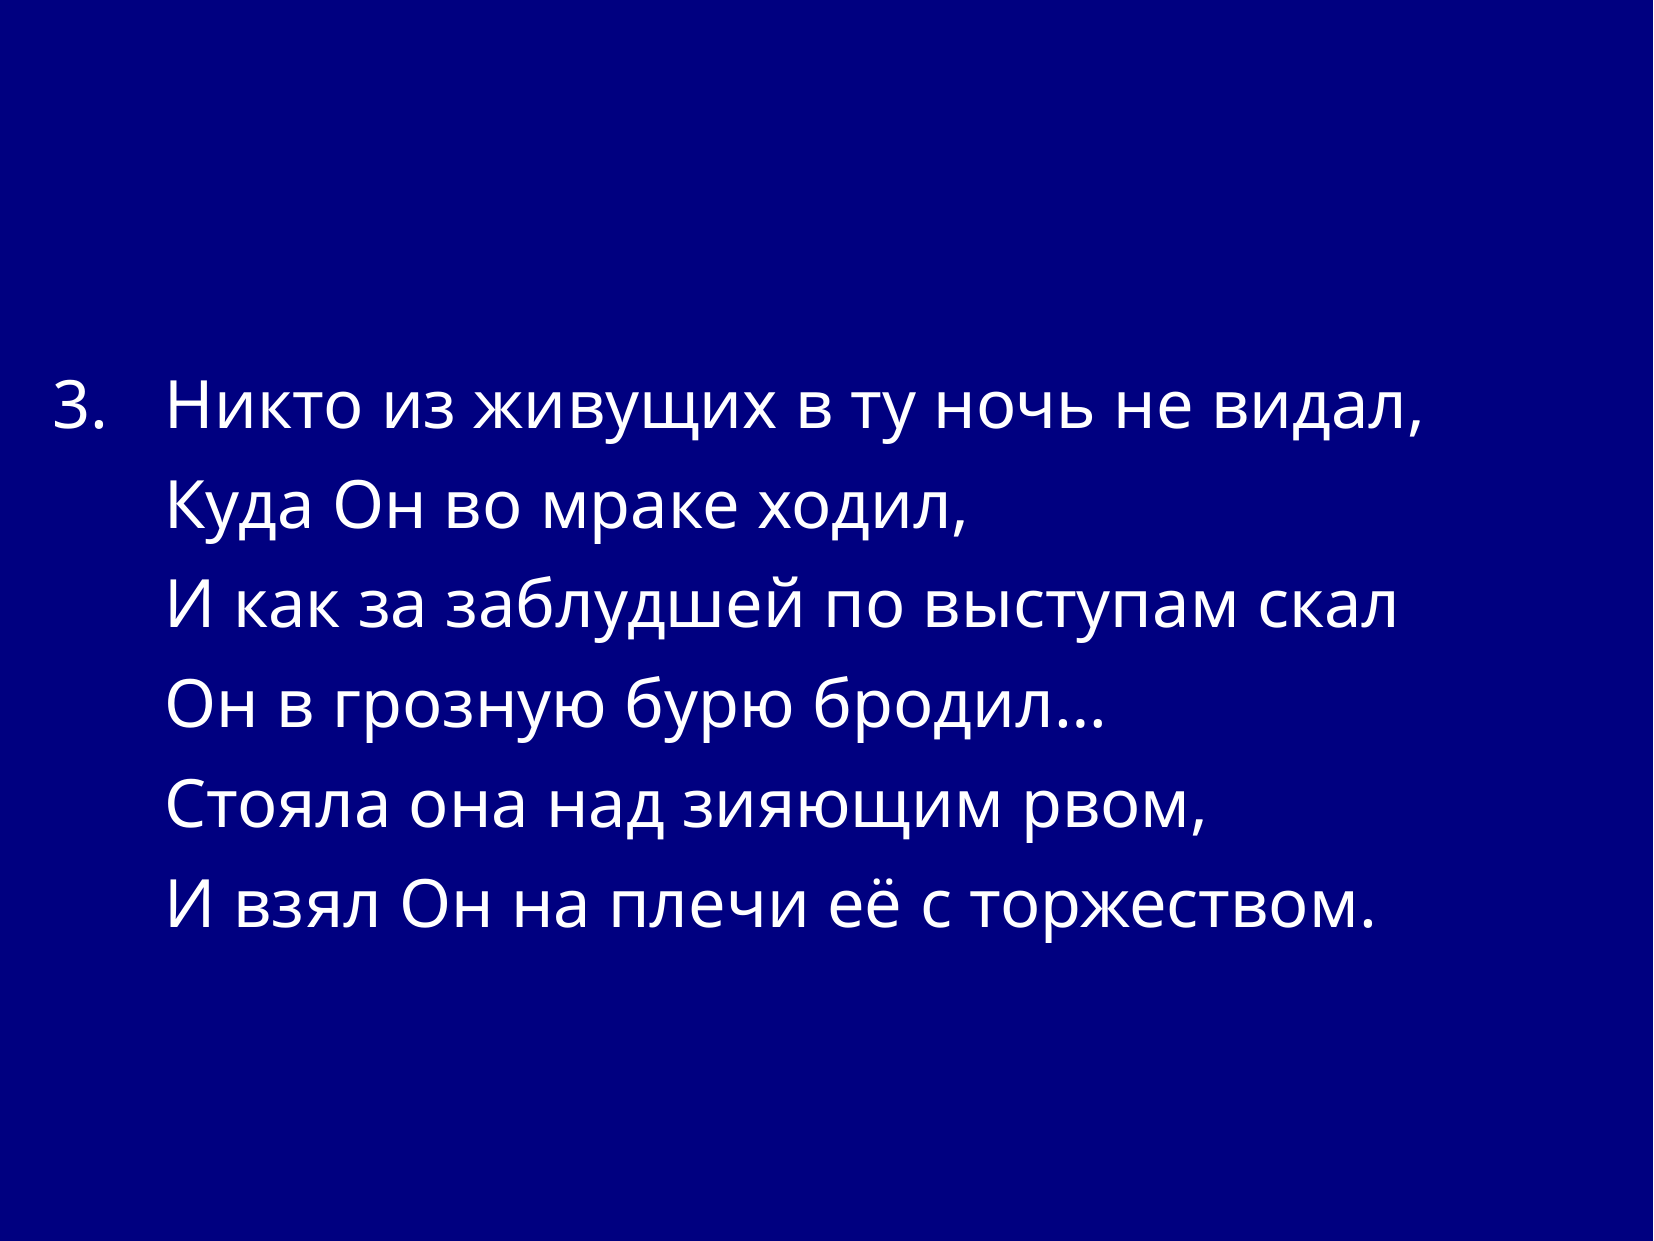

3.	Никто из живущих в ту ночь не видал,
	Куда Он во мраке ходил,
	И как за заблудшей по выступам скал
	Он в грозную бурю бродил…
	Стояла она над зияющим рвом,
	И взял Он на плечи её с торжеством.